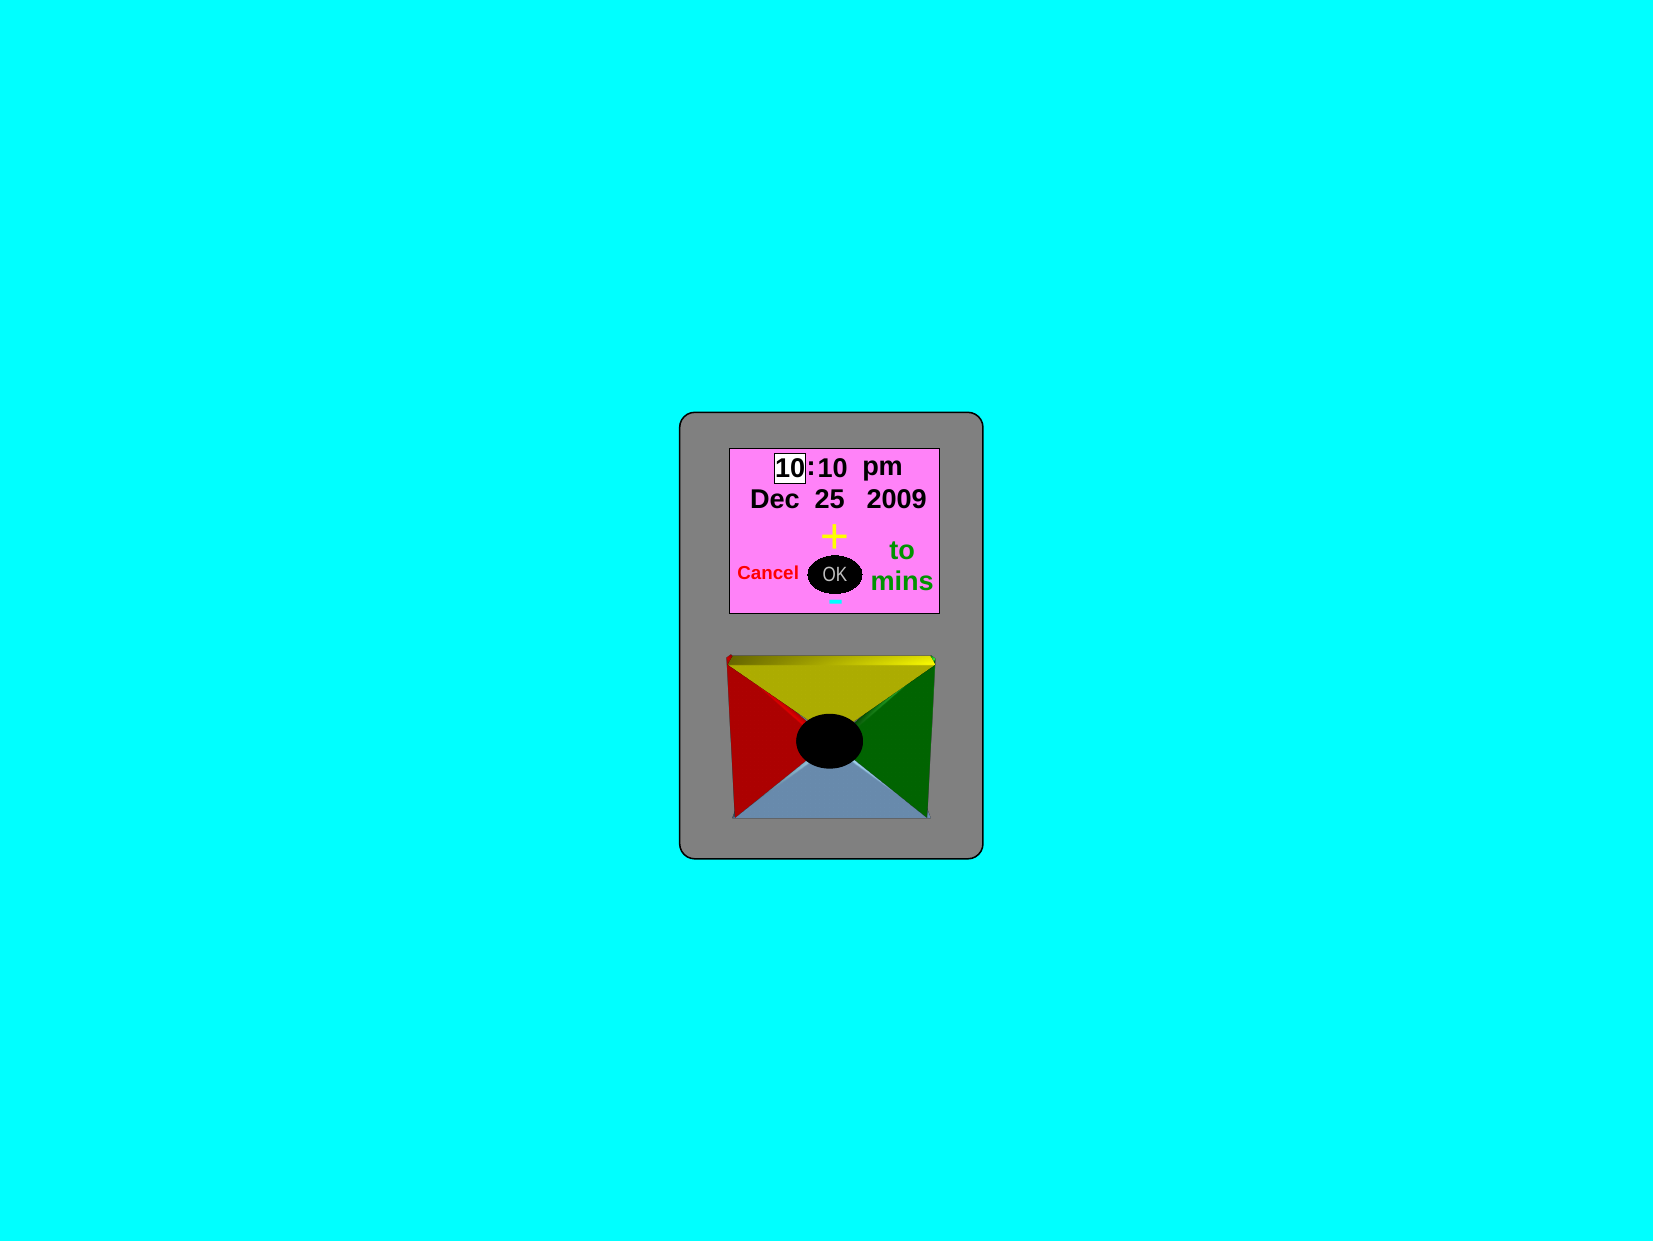

pm
:
10
10
Dec
25
2009
+
to
mins
OK
Cancel
-